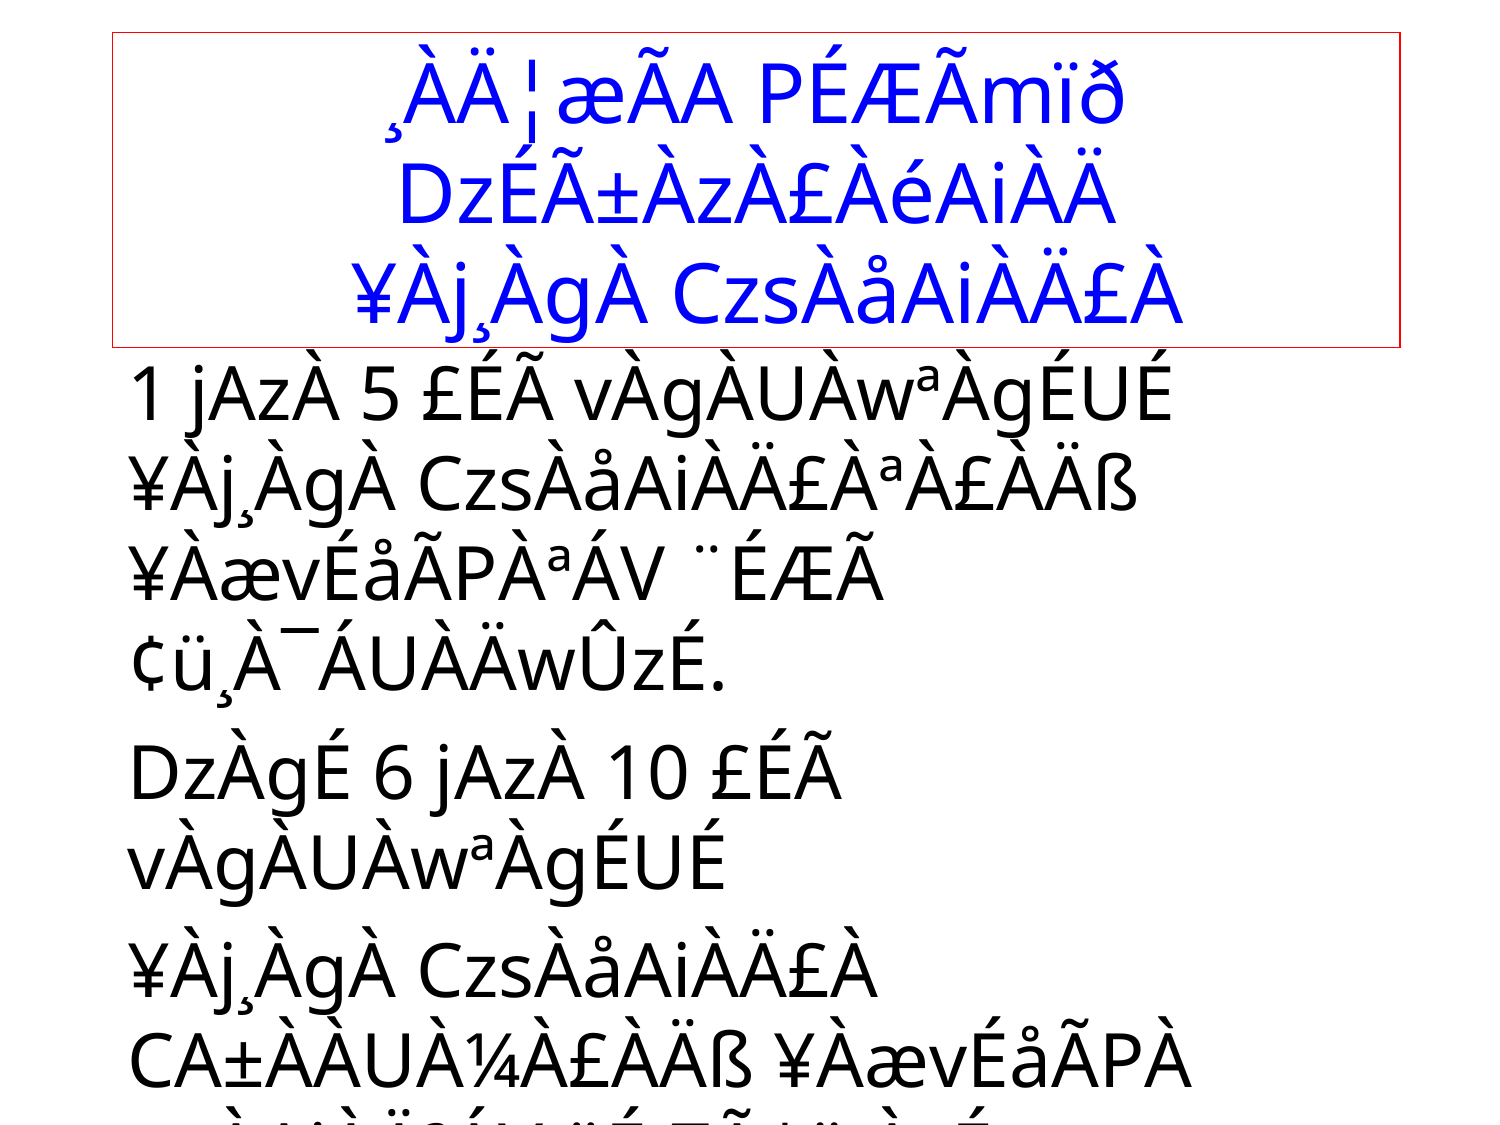

# ¸ÀÄ¦æÃA PÉÆÃmïð DzÉÃ±ÀzÀ£ÀéAiÀÄ ¥Àj¸ÀgÀ CzsÀåAiÀÄ£À
1 jAzÀ 5 £ÉÃ vÀgÀUÀwªÀgÉUÉ ¥Àj¸ÀgÀ CzsÀåAiÀÄ£ÀªÀ£ÀÄß ¥ÀævÉåÃPÀªÁV ¨ÉÆÃ¢ü¸À¯ÁUÀÄwÛzÉ.
DzÀgÉ 6 jAzÀ 10 £ÉÃ vÀgÀUÀwªÀgÉUÉ
¥Àj¸ÀgÀ CzsÀåAiÀÄ£À CA±ÀÀUÀ¼À£ÀÄß ¥ÀævÉåÃPÀ «µÀAiÀÄªÁV ¨ÉÆÃ¢ü¸ÀzÉ, EzÀgÀ°è£À «µÀAiÀÄUÀ¼À£ÀÄß ¸ÀªÀiÁd «eÁÕ£À ªÀÄvÀÄÛ ¸ÁªÀiÁ£Àå «eÁÕ£À ¥ÀoÀåªÀ¸ÀÄÛ«£À°è ¸ÉÃ¥ÀðqÉ ªÀiÁqÀ¯ÁVzÉÉ.